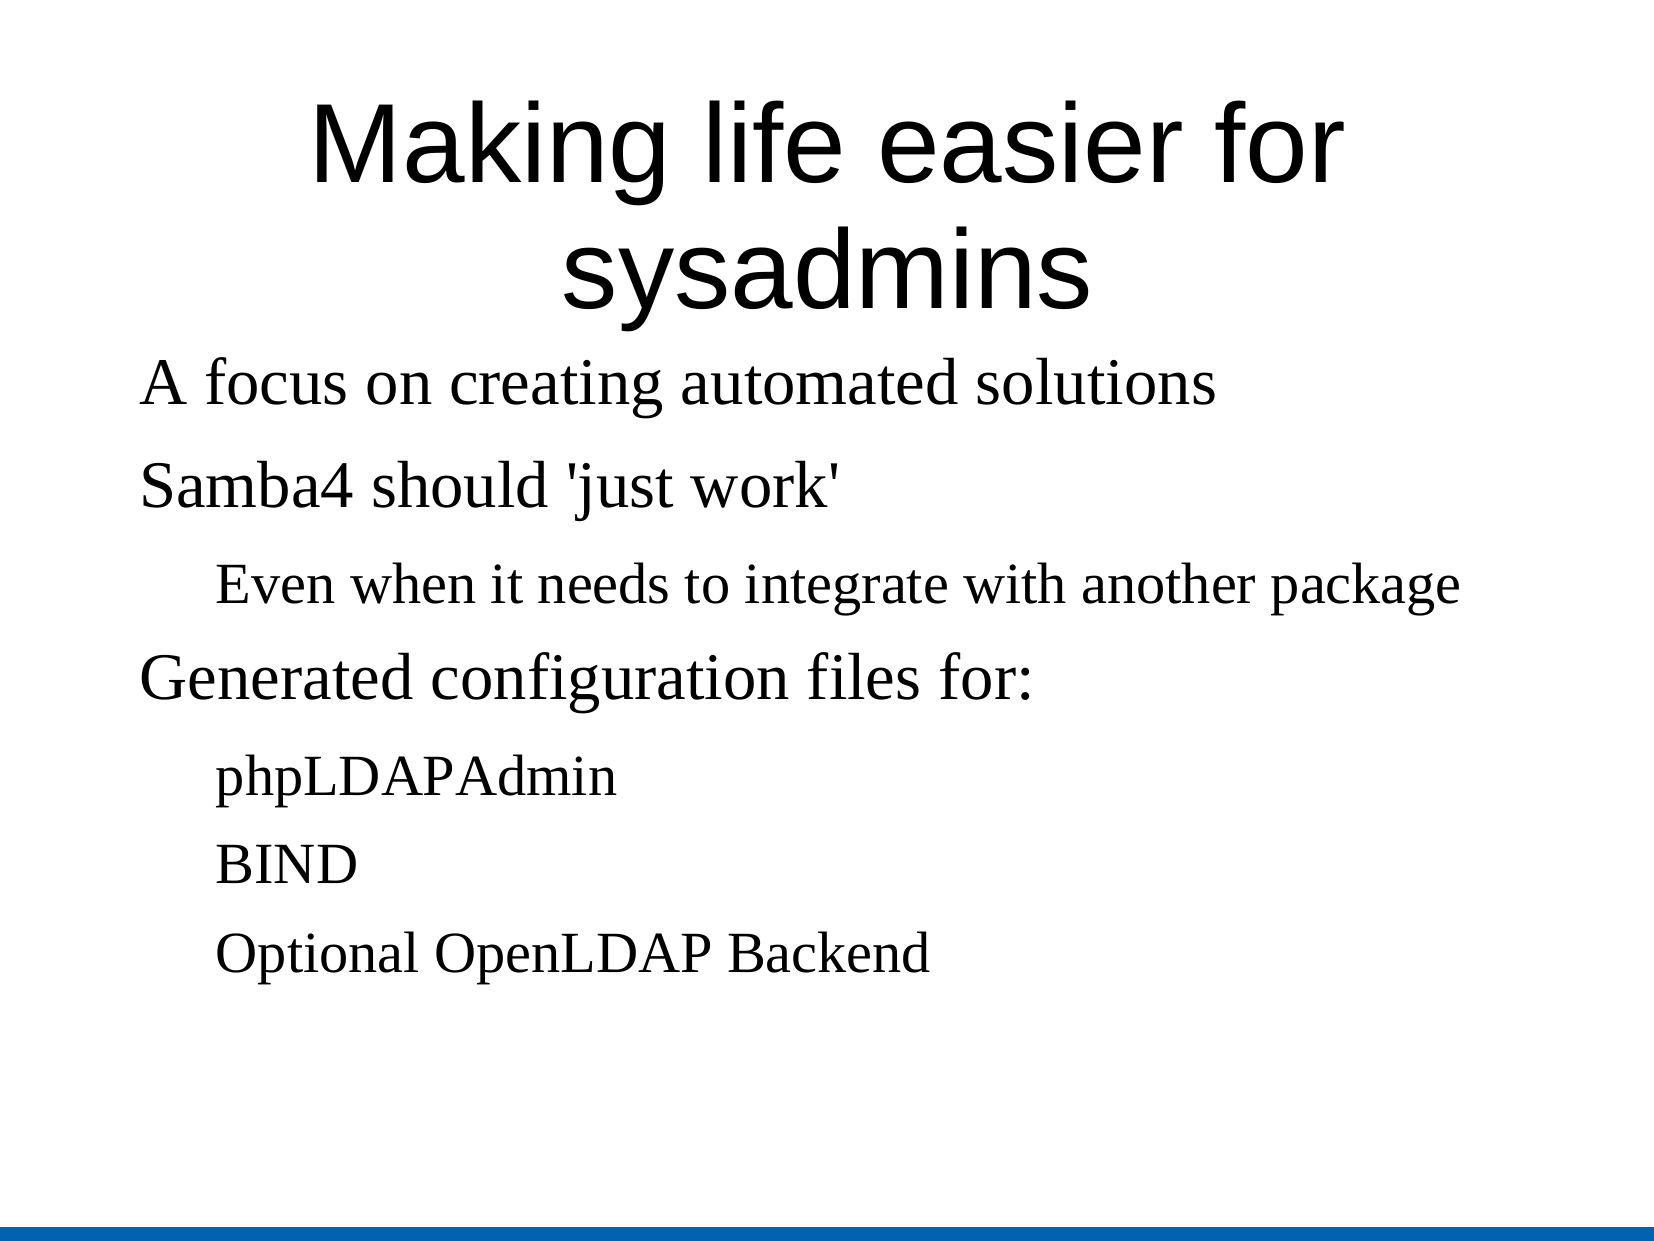

# Making life easier for sysadmins
A focus on creating automated solutions
Samba4 should 'just work'
Even when it needs to integrate with another package
Generated configuration files for:
phpLDAPAdmin
BIND
Optional OpenLDAP Backend